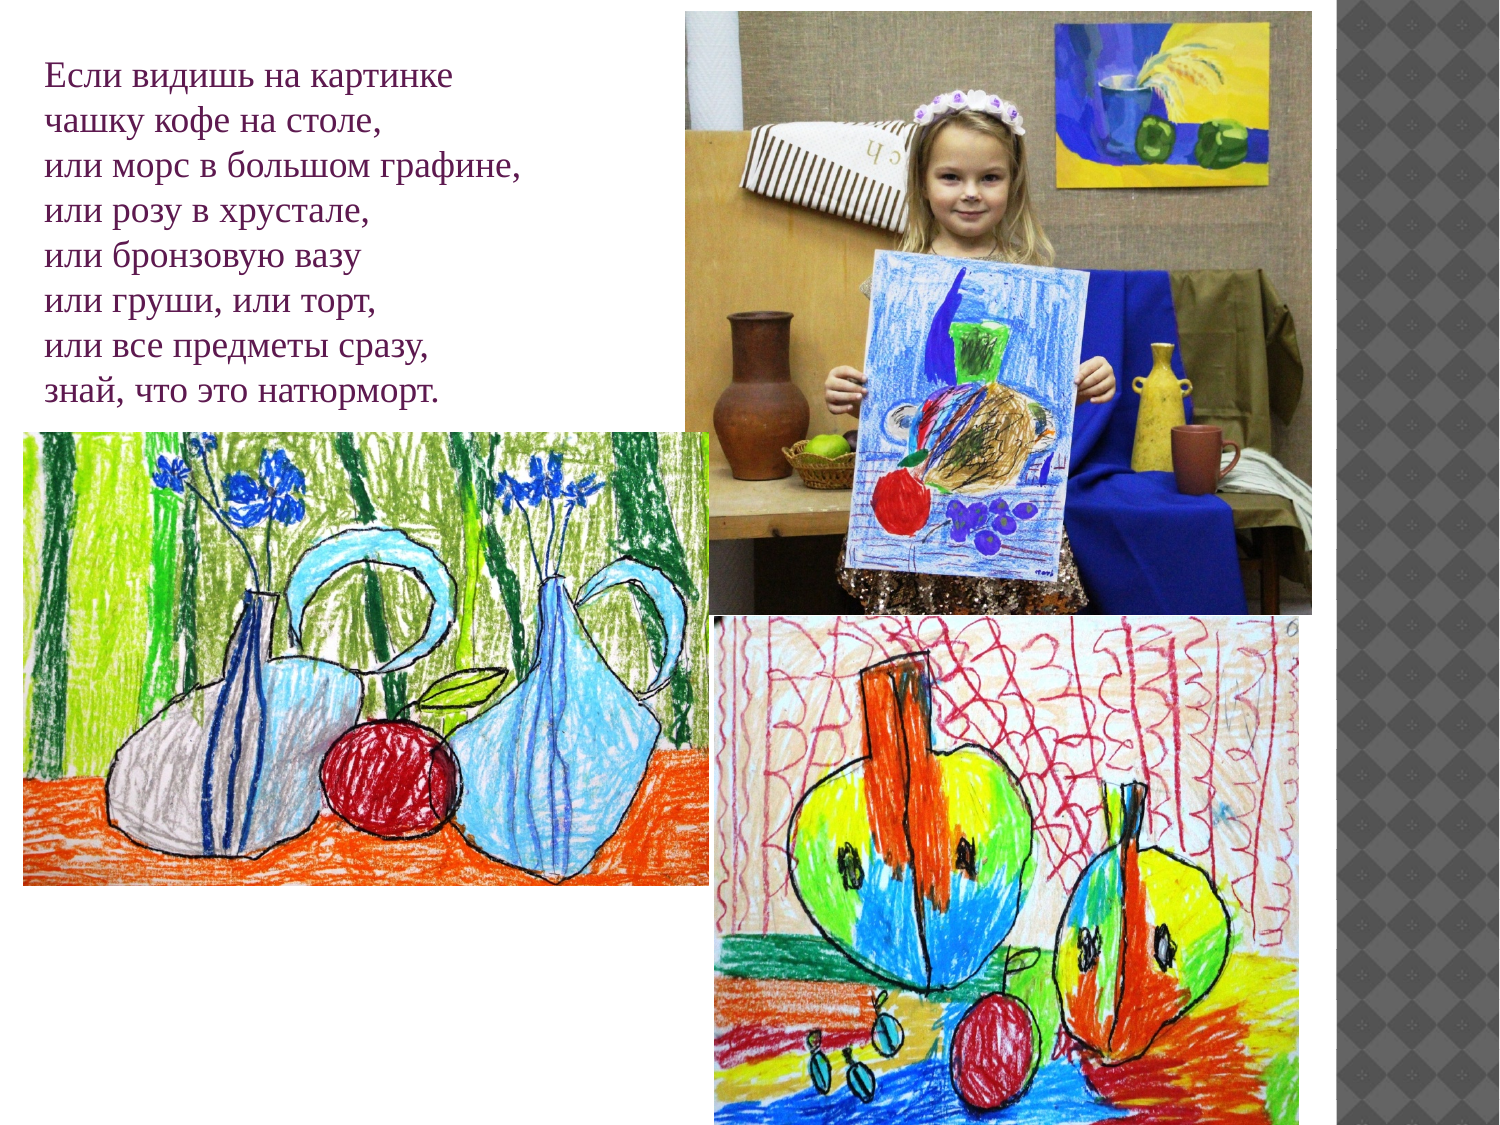

ПРЕДМЕТ «ИЗО»
Все дети испытывают трудности в обучении письму. С целью предотвращения возникновения нарушений письма, необходимо проводить профилактическую работу с дошкольниками, которая должна основываться на продуктивных видах деятельности. Продуктивная деятельность включает в себя изобразительную и конструктивную, которые являются эффективным средством подготовки детей к овладению письмом. Рисование и лепка развивает не только творческие способности, но благотворно влияет на развитие мелкой моторики, пространственного мышления. При рисовании и изготовлении поделок ребенок учиться концентрироваться и сосредотачиваться, развивается его усидчивость. Лепка и рисование благоприятно влияют на нервную систему в целом. Все это в дальнейшем стимулирует процесс овладения письмом. Рисование для детей – малоизведанный и привлекательный мир. Дети очень любят свои рисунки, гордятся ими, хвастаются, узнают свои «произведения искусства» среди множества других. Рисование тоже оказывает благотворное воздействие на развитие графических навыков, зрительного восприятия, необходимых для овладения процессом письма.
# Если видишь на картинке чашку кофе на столе, или морс в большом графине, или розу в хрустале, или бронзовую вазу или груши, или торт, или все предметы сразу, знай, что это натюрморт.